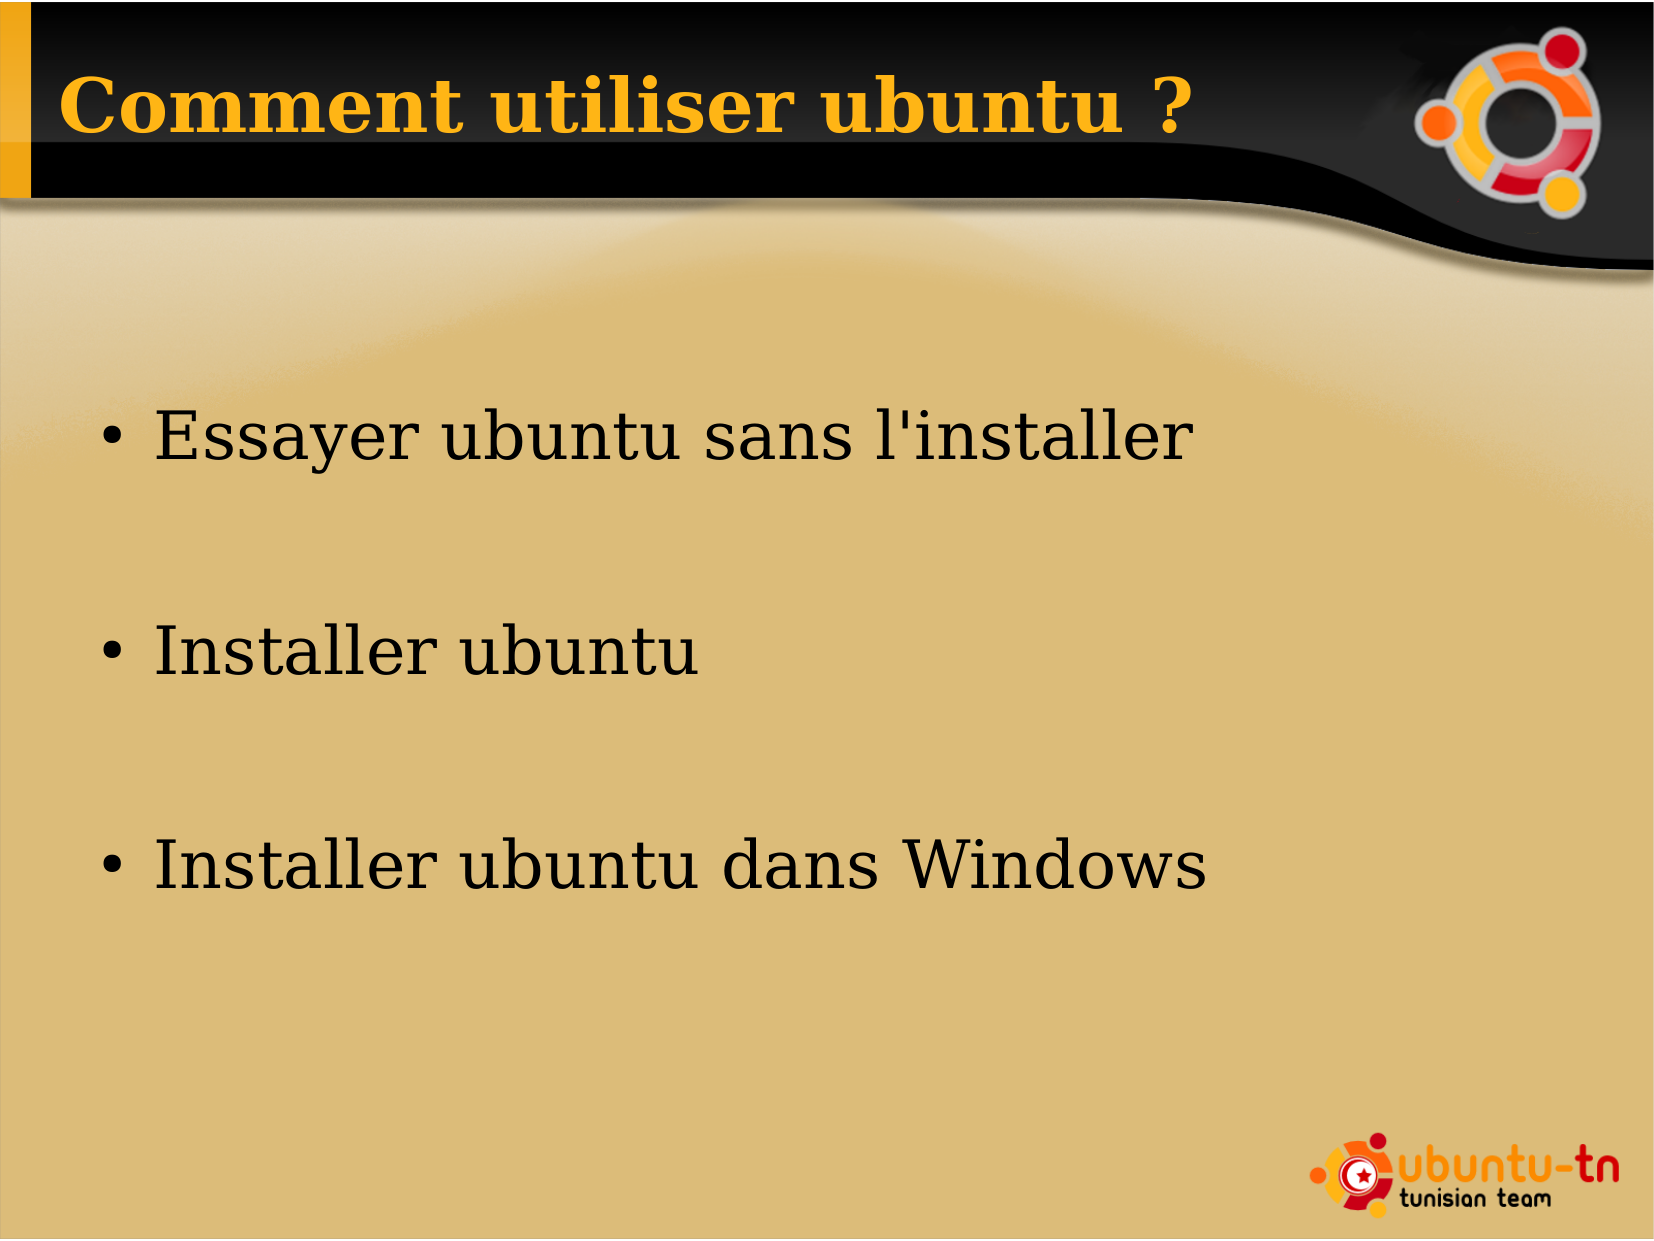

# Comment utiliser ubuntu ?
Essayer ubuntu sans l'installer
Installer ubuntu
Installer ubuntu dans Windows